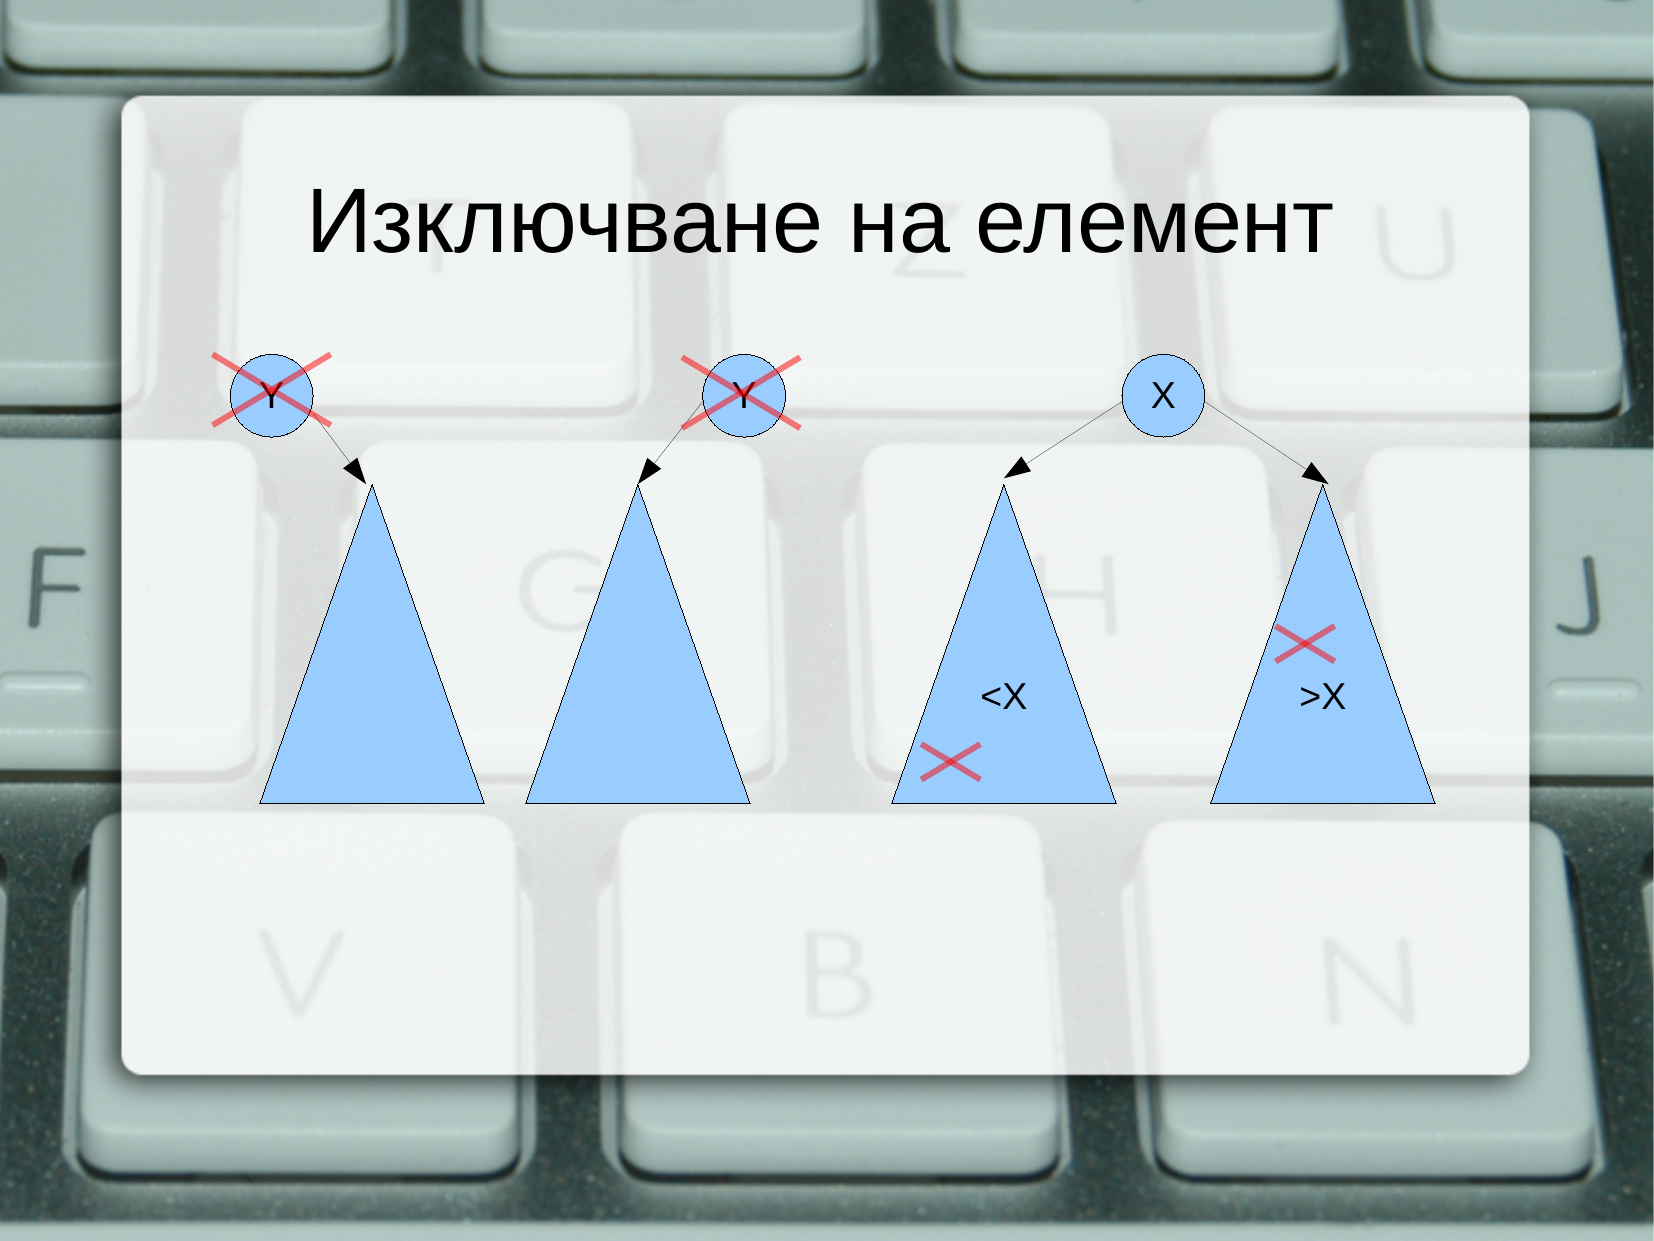

# Изключване на елемент
X
Y
Y
<X
>X